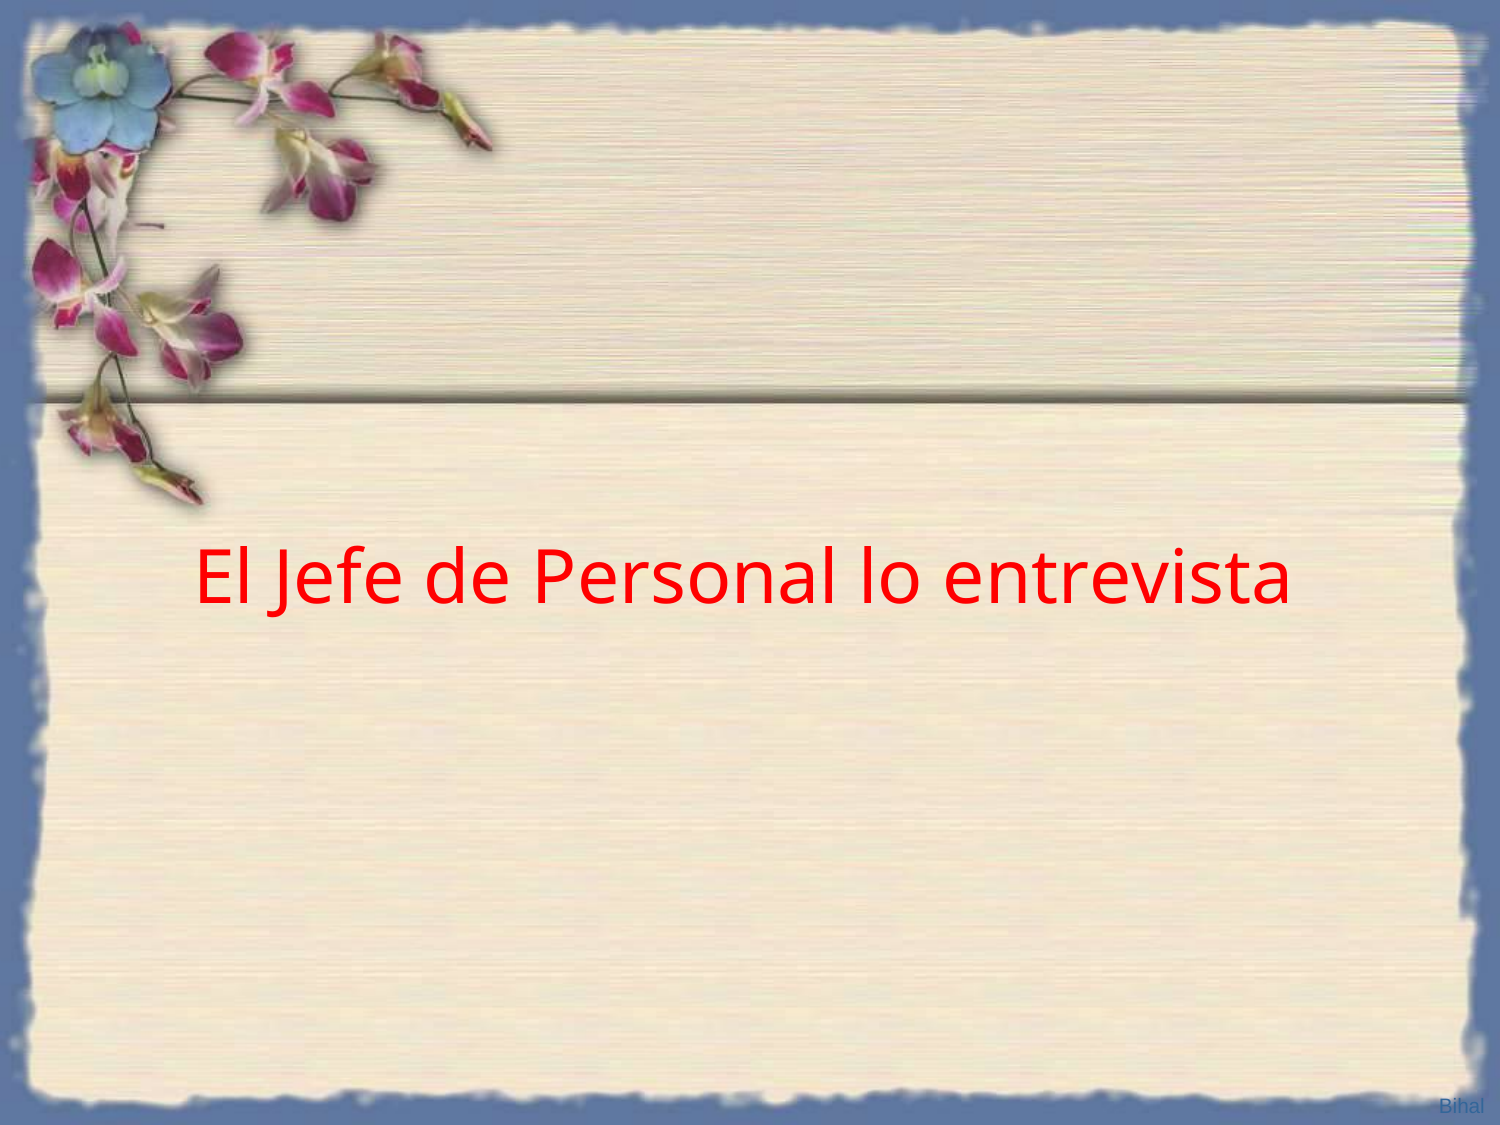

# El Jefe de Personal lo entrevista
Bihal